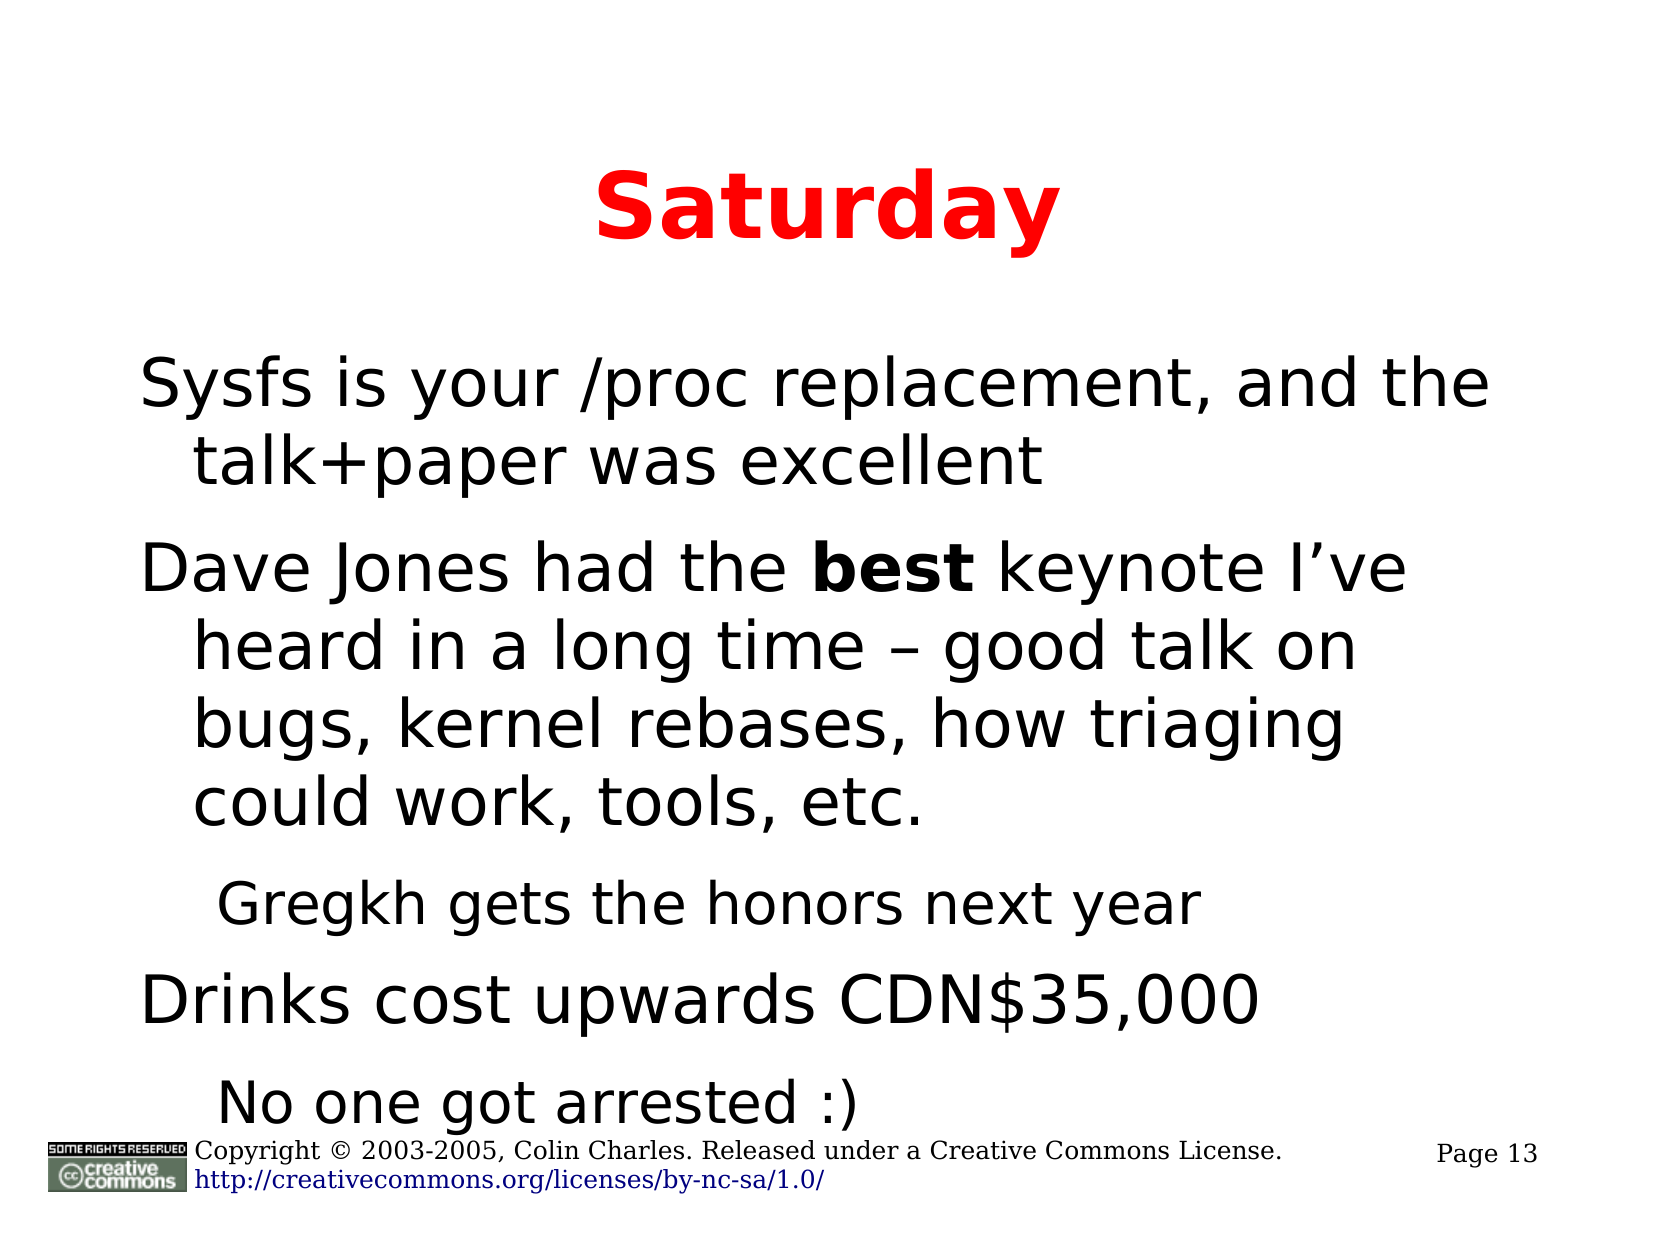

# Saturday
Sysfs is your /proc replacement, and the talk+paper was excellent
Dave Jones had the best keynote I’ve heard in a long time – good talk on bugs, kernel rebases, how triaging could work, tools, etc.
Gregkh gets the honors next year
Drinks cost upwards CDN$35,000
No one got arrested :)